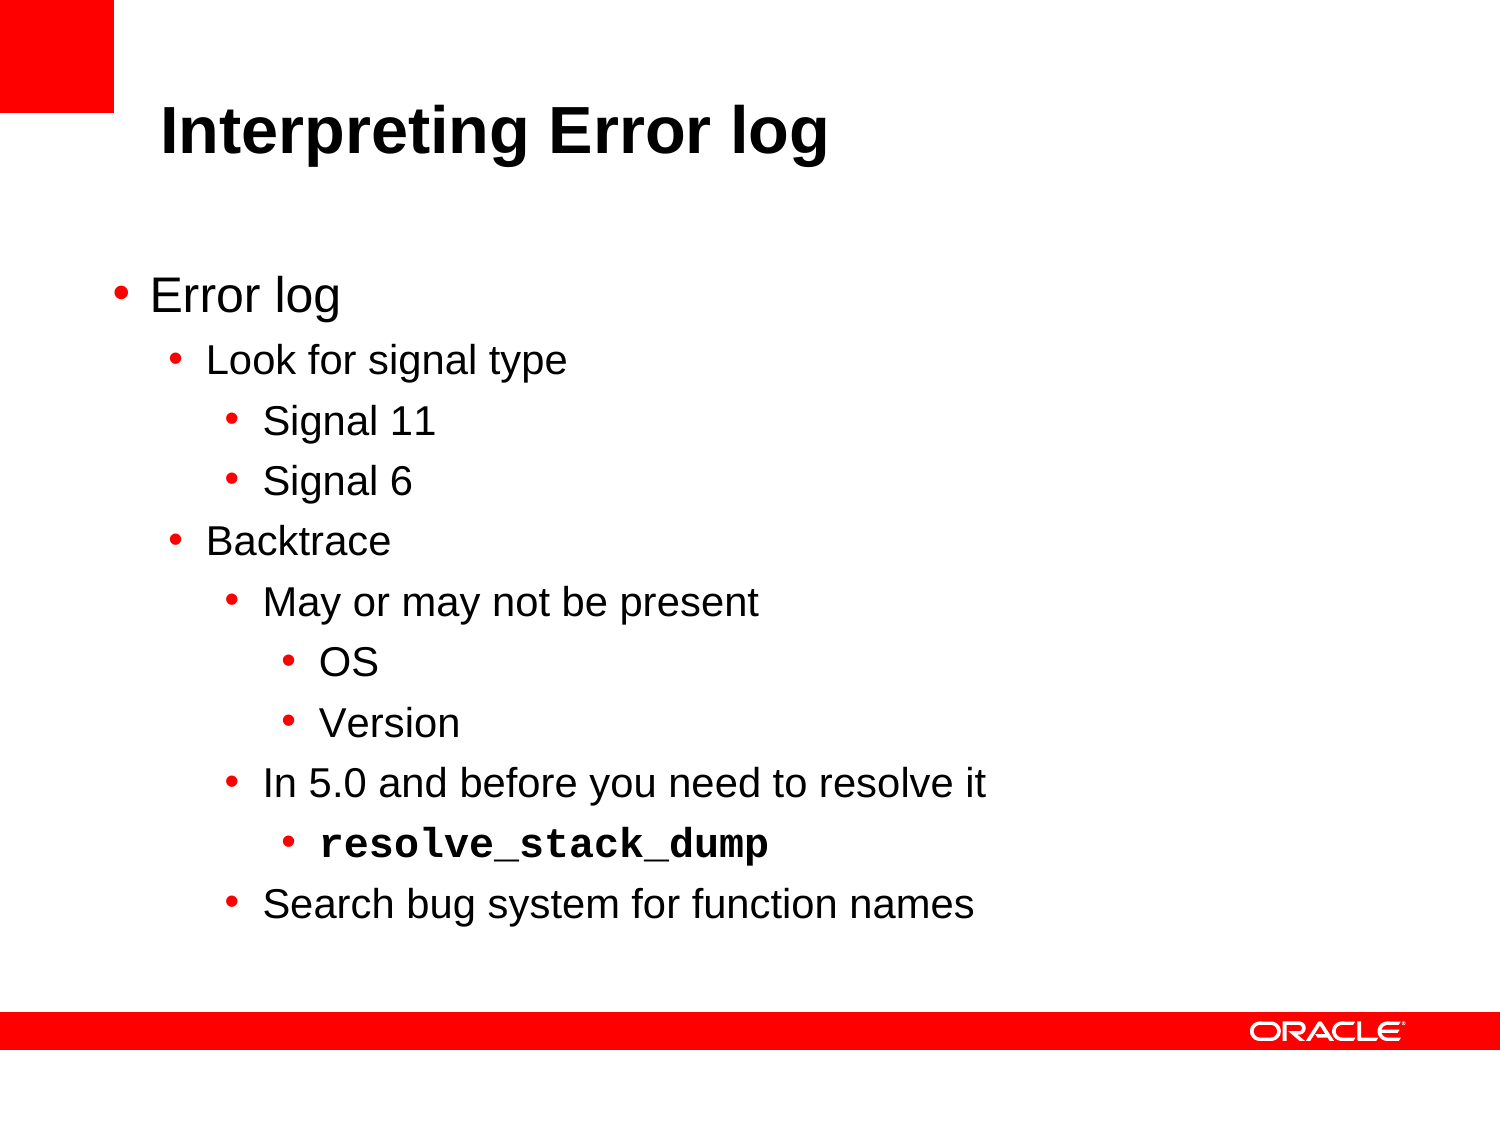

# Interpreting Error log
Error log
Look for signal type
Signal 11
Signal 6
Backtrace
May or may not be present
OS
Version
In 5.0 and before you need to resolve it
resolve_stack_dump
Search bug system for function names